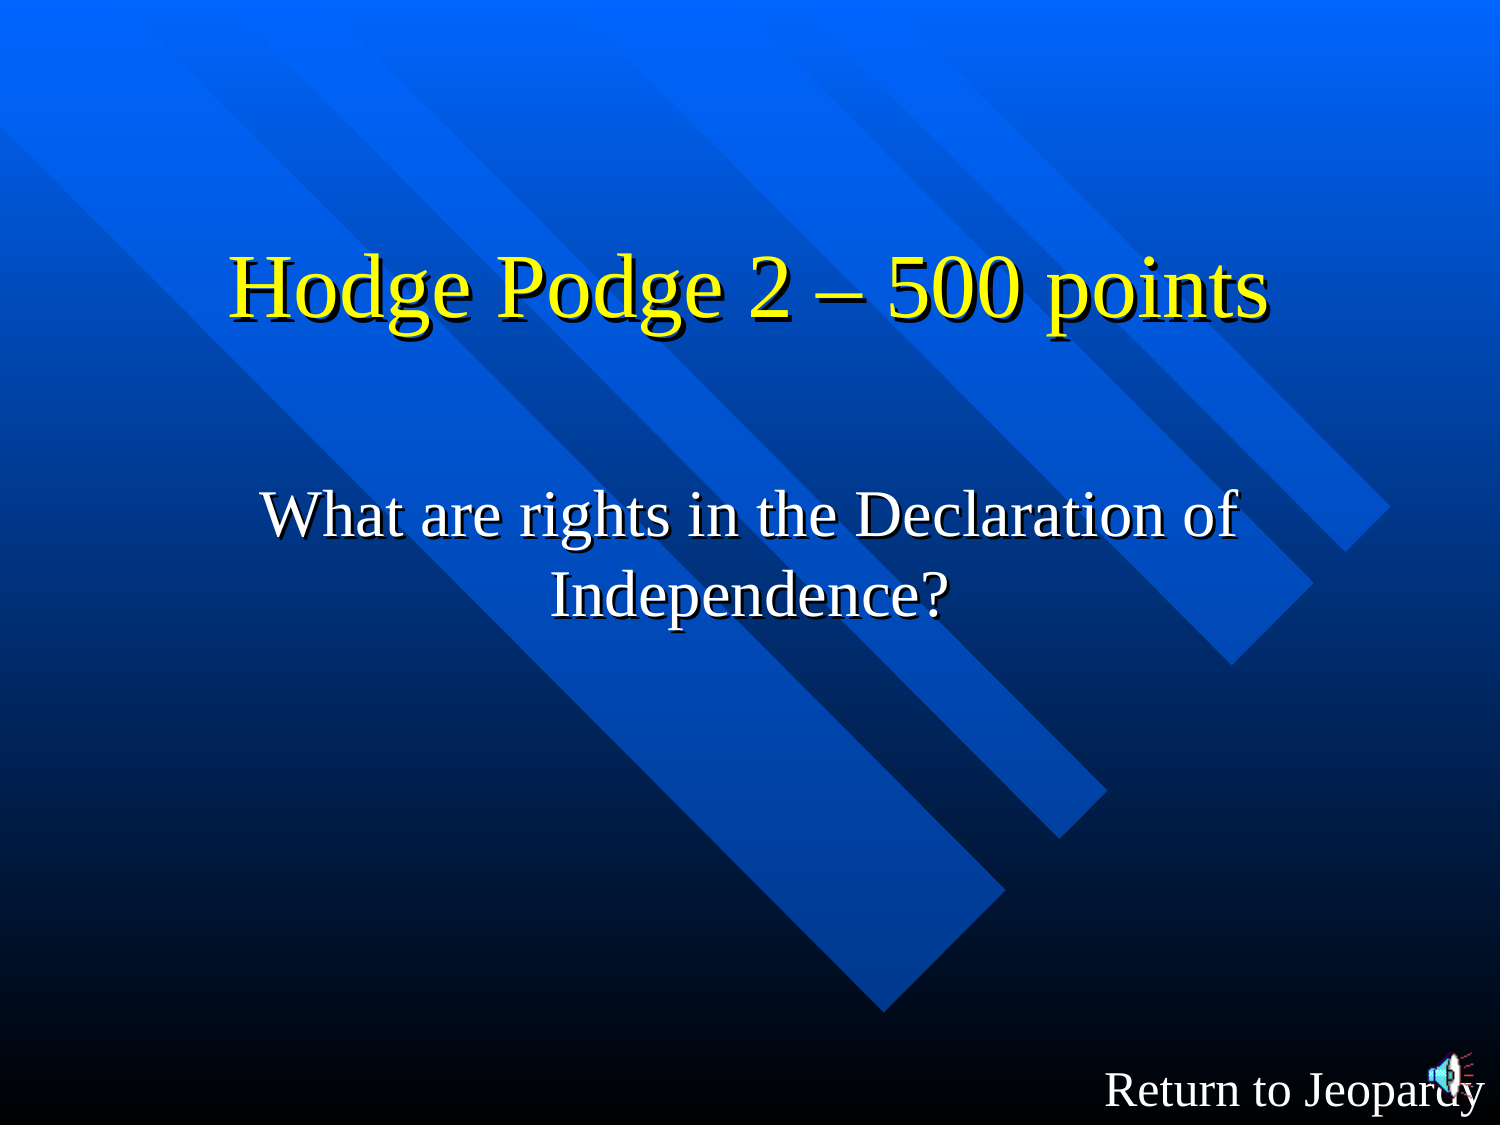

# Hodge Podge 2 – 500 points
What are rights in the Declaration of Independence?
Return to Jeopardy